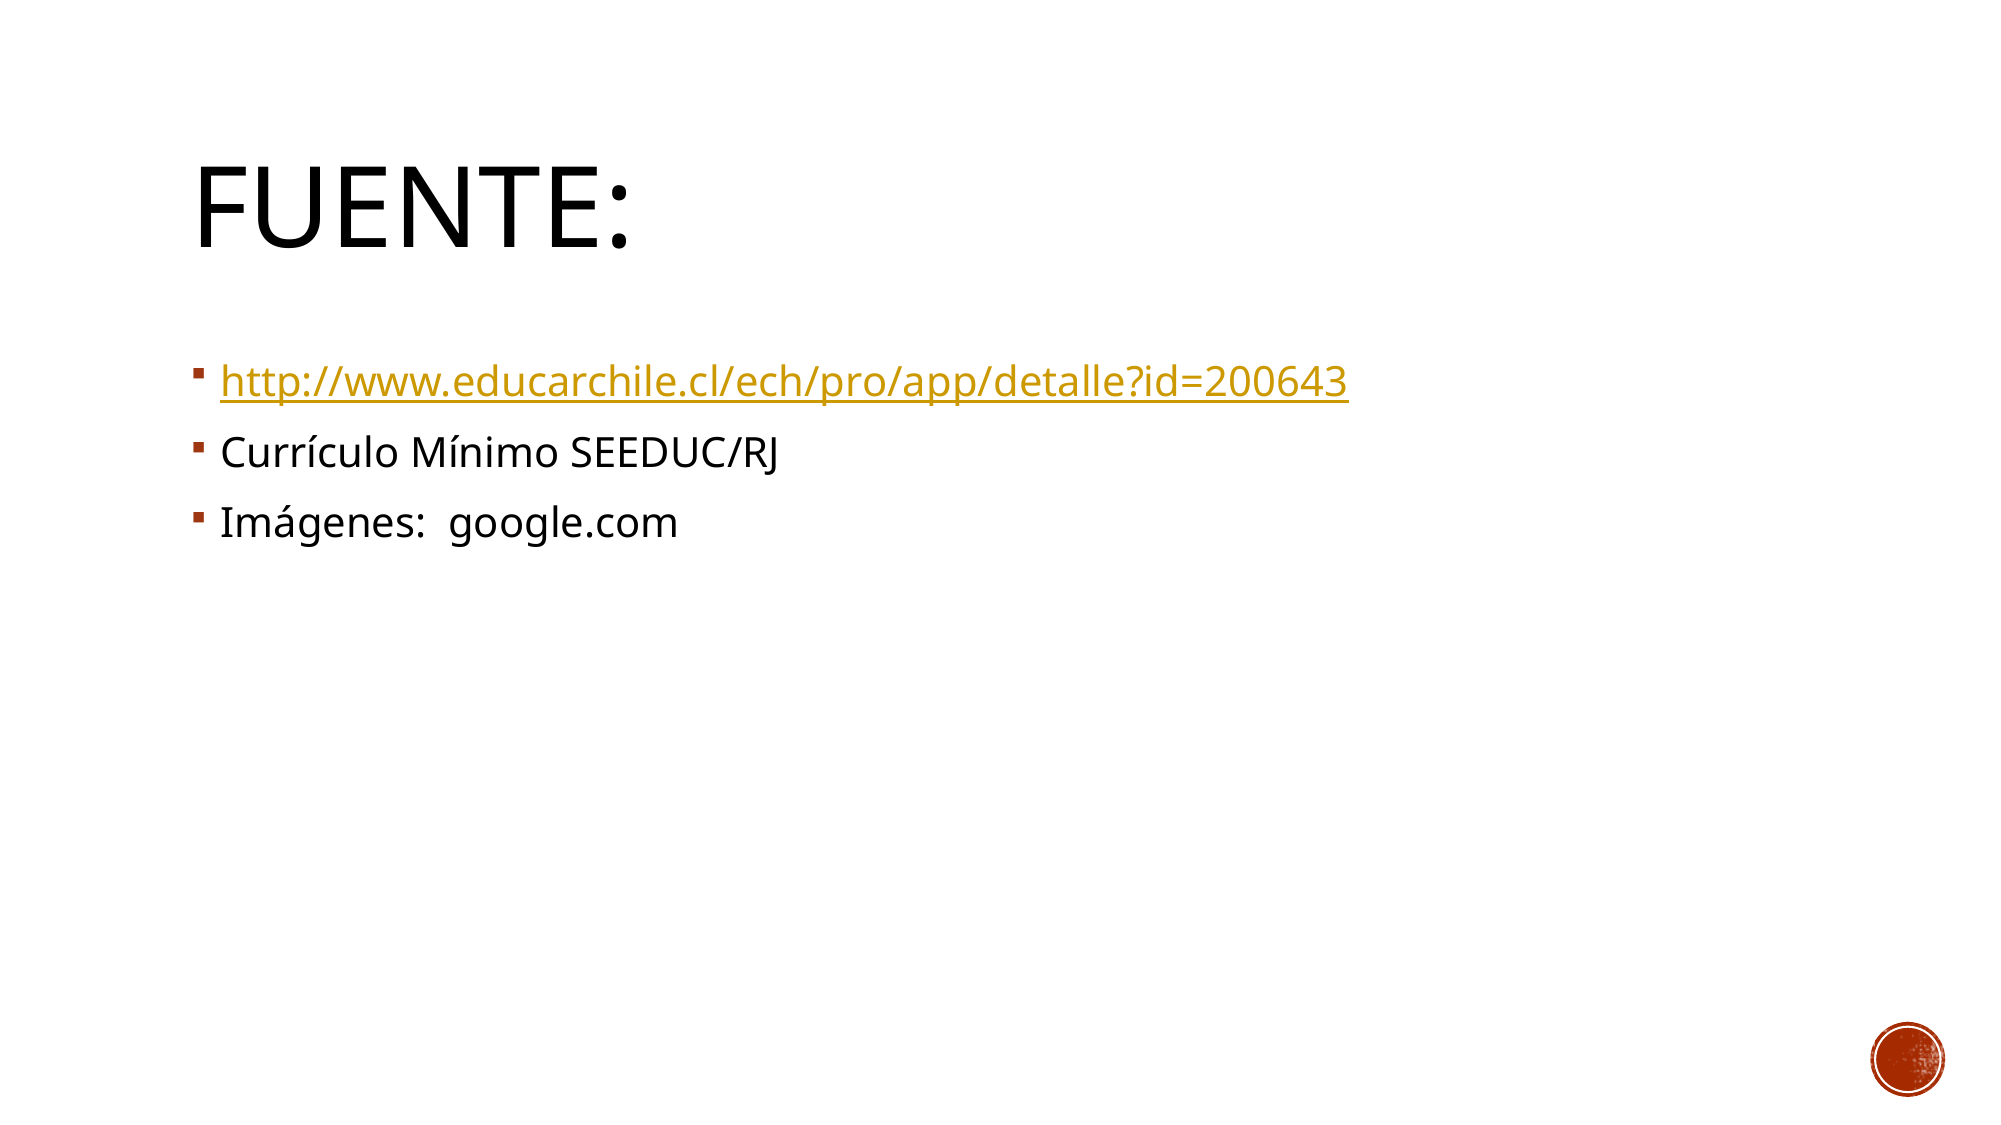

# Fuente:
http://www.educarchile.cl/ech/pro/app/detalle?id=200643
Currículo Mínimo SEEDUC/RJ
Imágenes: google.com